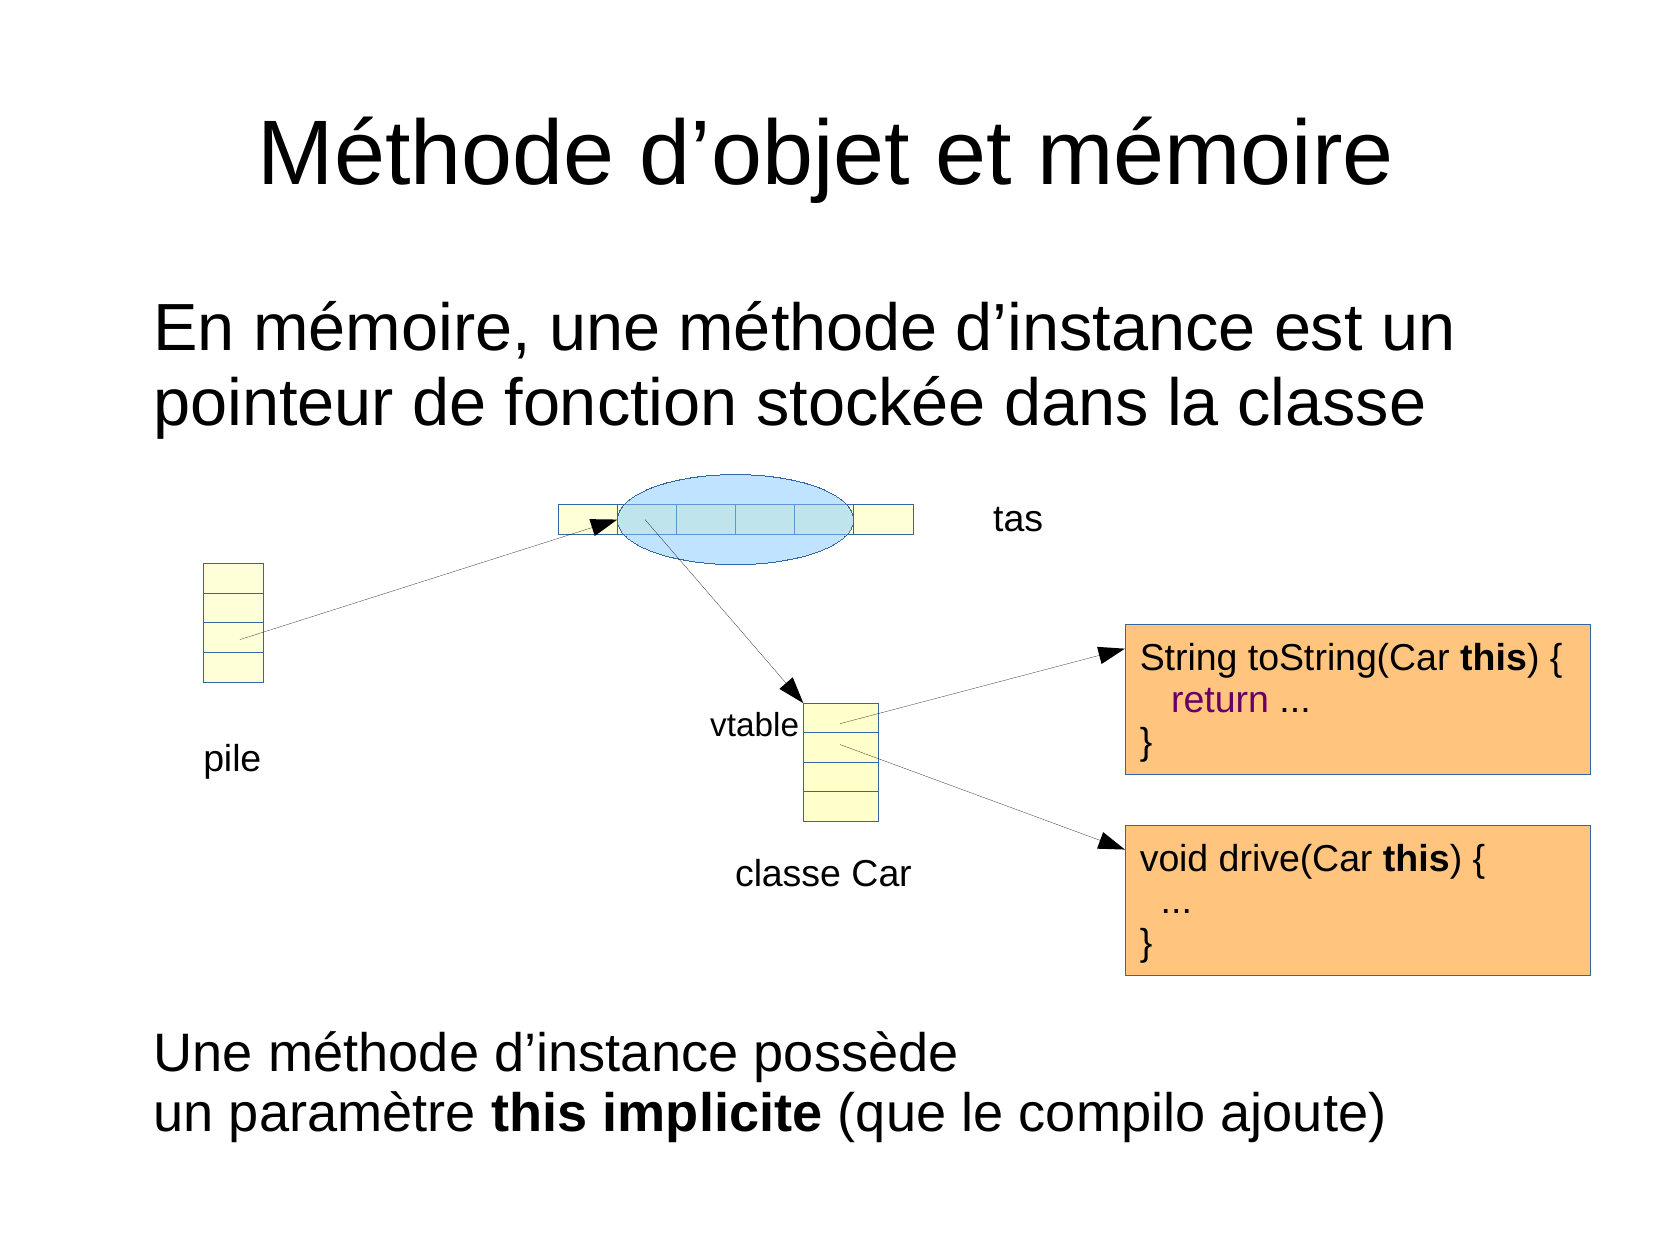

# Méthode d’objet et mémoire
En mémoire, une méthode d’instance est un pointeur de fonction stockée dans la classe
Une méthode d’instance possède
un paramètre this implicite (que le compilo ajoute)
tas
String toString(Car this) {
 return ...
}
vtable
pile
void drive(Car this) {
 ...
}
classe Car